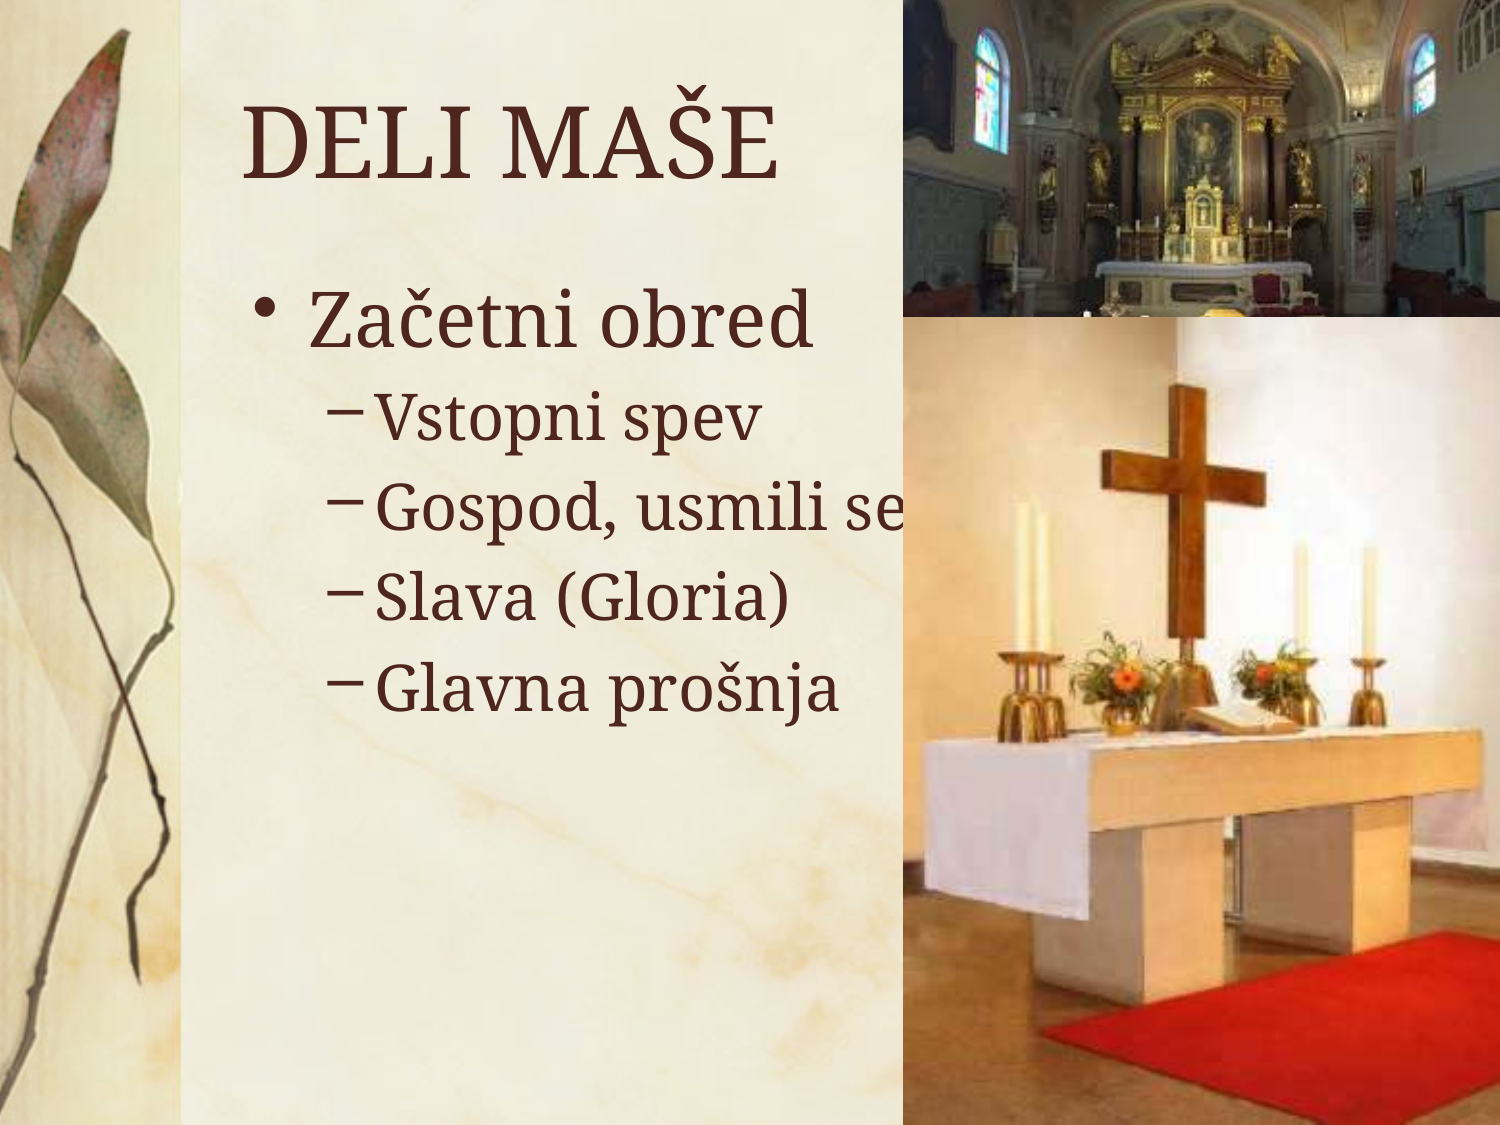

# DELI MAŠE
Začetni obred
Vstopni spev
Gospod, usmili se
Slava (Gloria)
Glavna prošnja